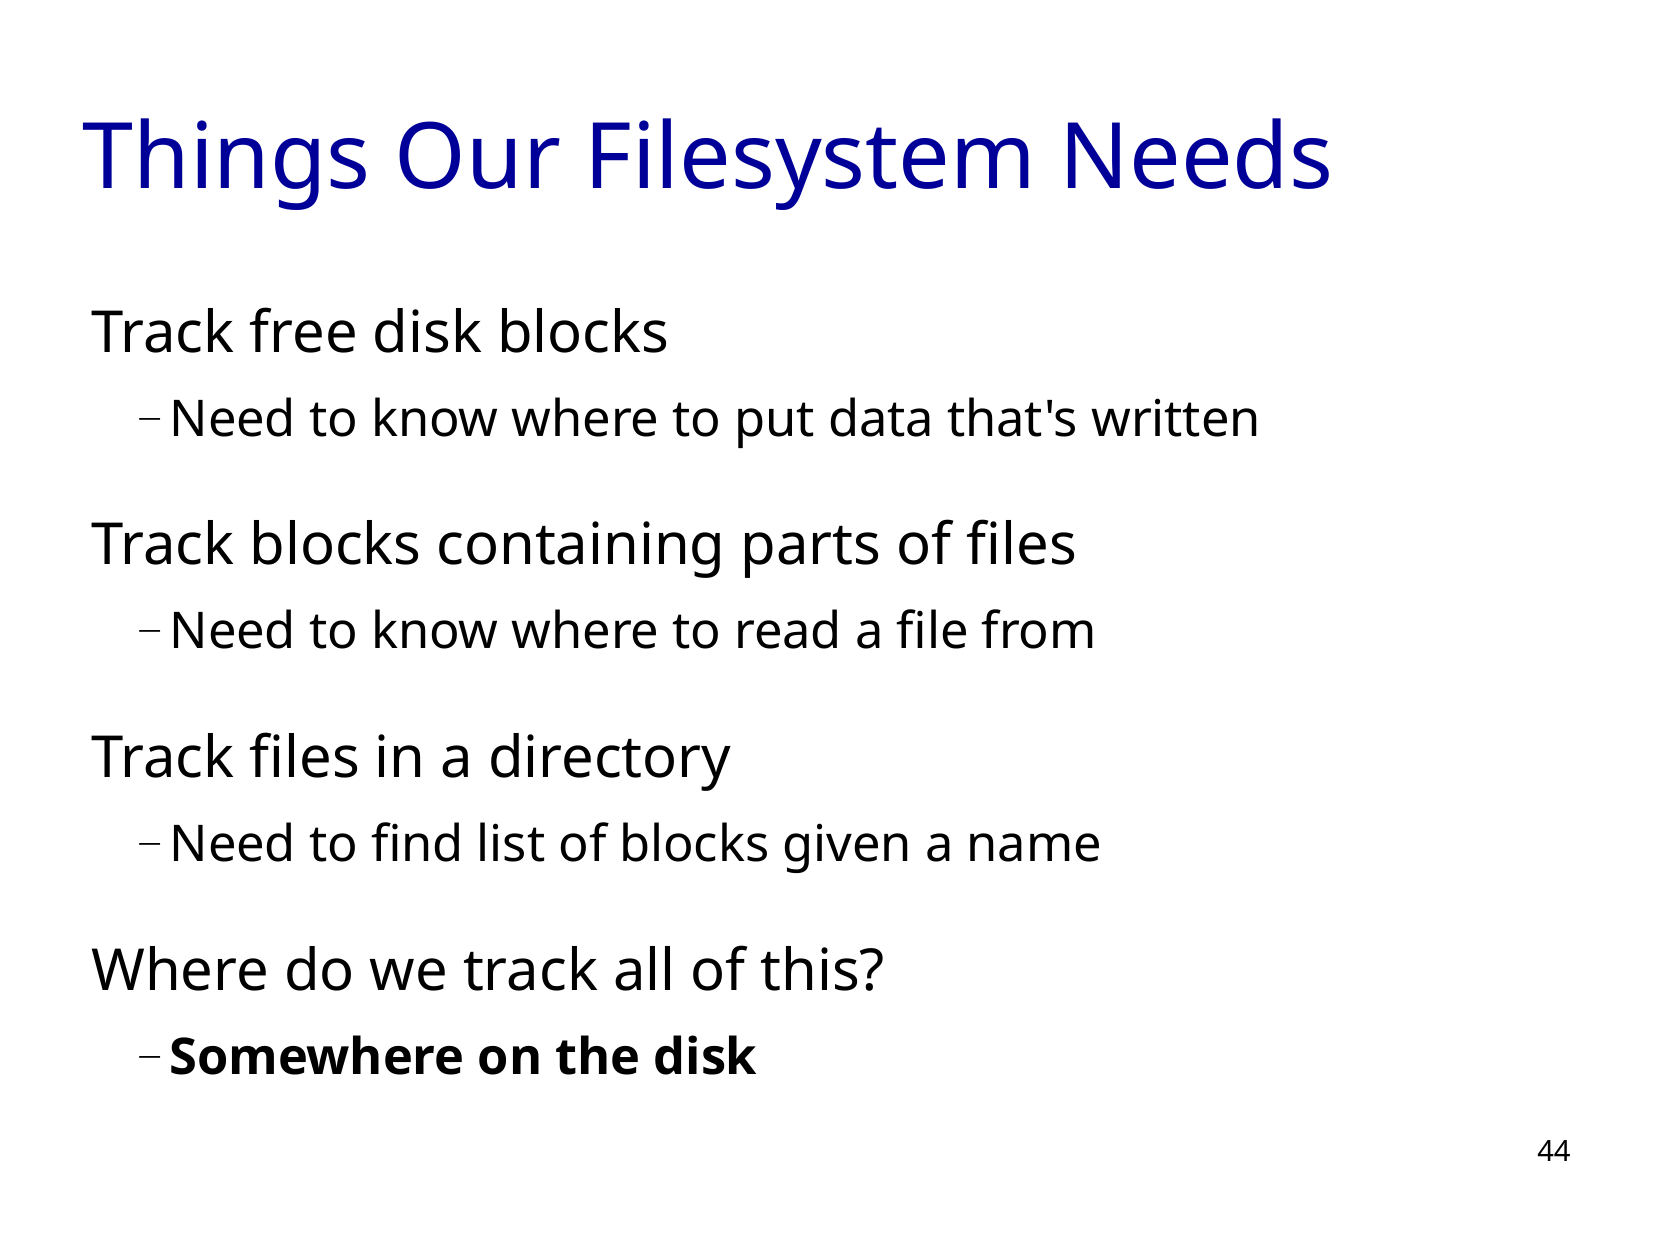

# Things Our Filesystem Needs
Track free disk blocks
Need to know where to put data that's written
Track blocks containing parts of files
Need to know where to read a file from
Track files in a directory
Need to find list of blocks given a name
Where do we track all of this?
Somewhere on the disk
44